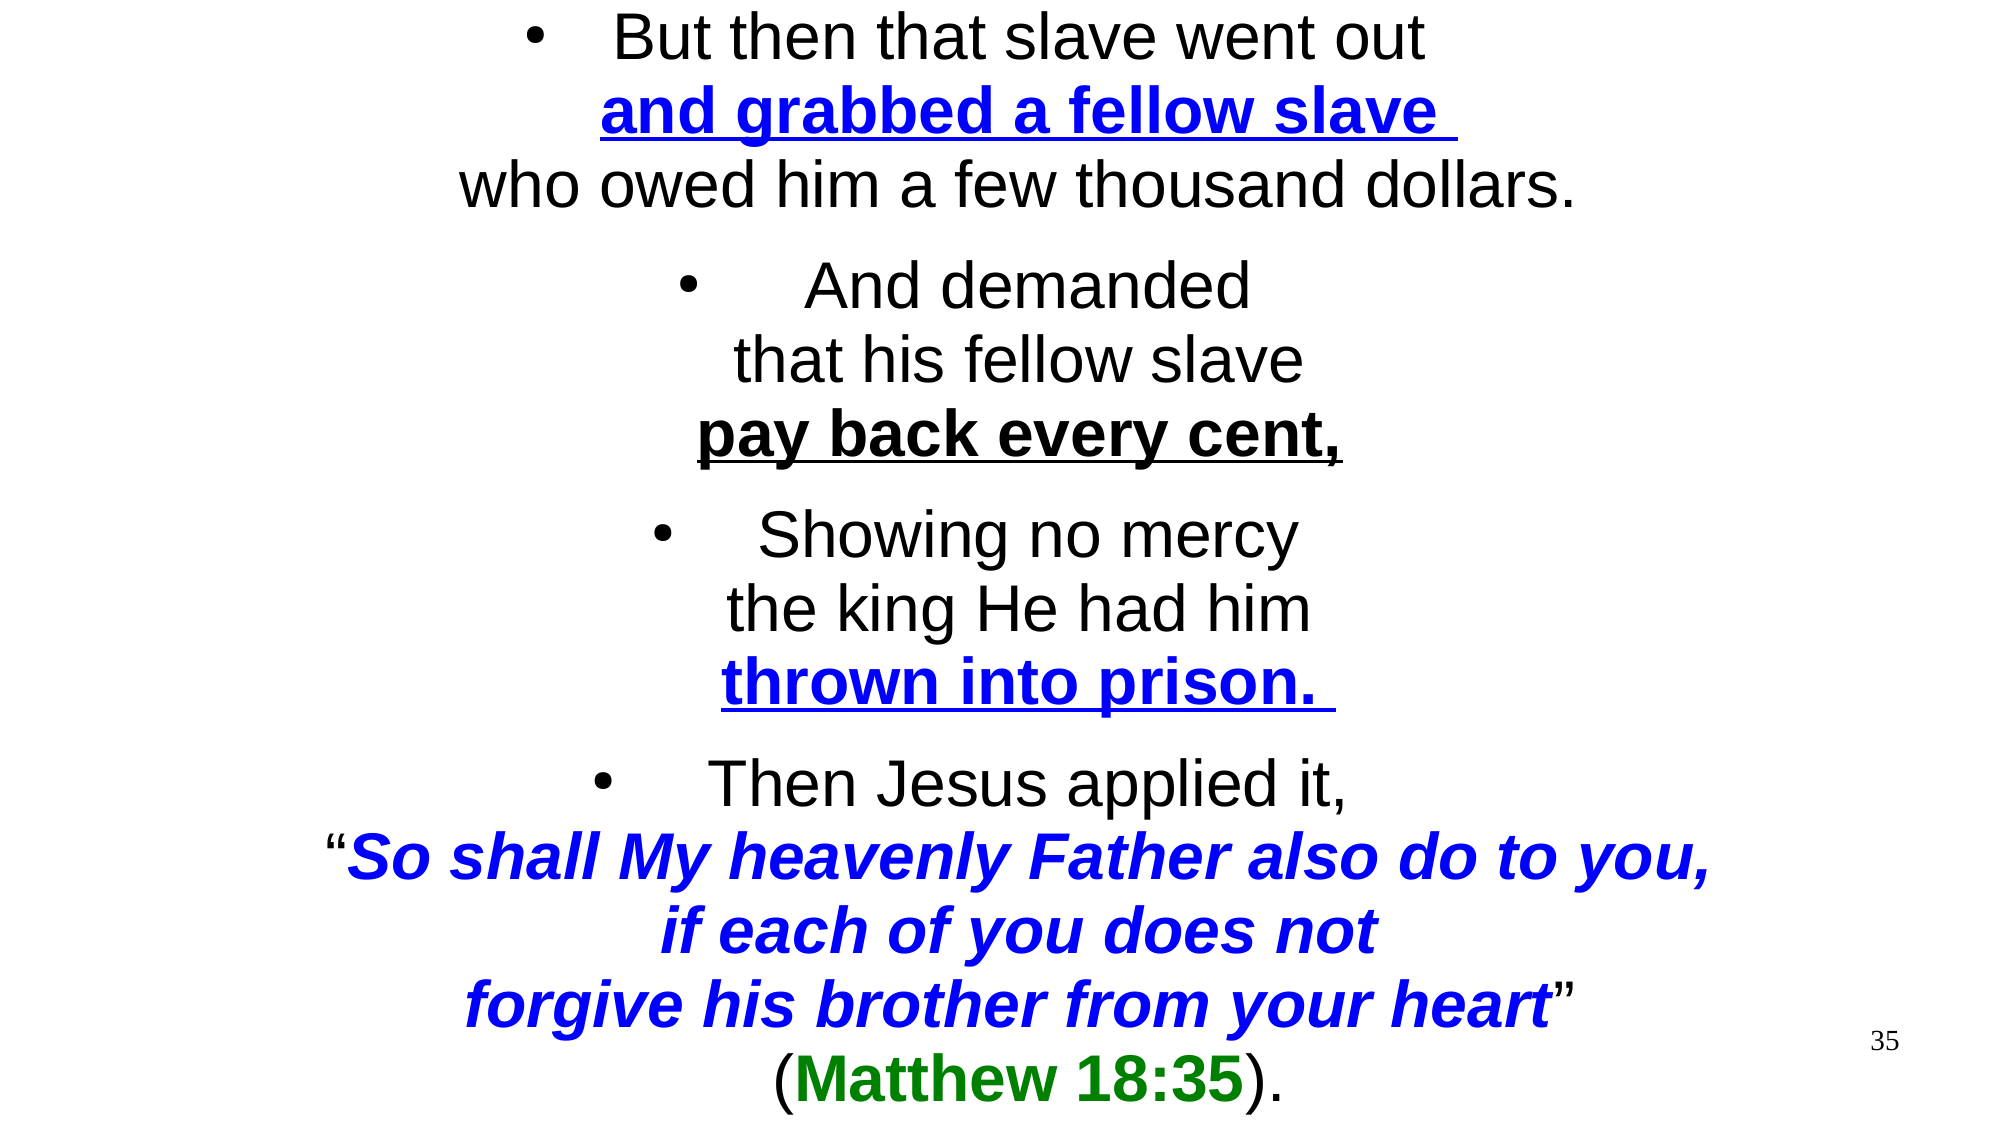

# But then that slave went out and grabbed a fellow slave who owed him a few thousand dollars.
 And demanded
that his fellow slave
pay back every cent,
Showing no mercy
the king He had him
thrown into prison.
 Then Jesus applied it,
“So shall My heavenly Father also do to you,
if each of you does not
forgive his brother from your heart”
(Matthew 18:35).
35